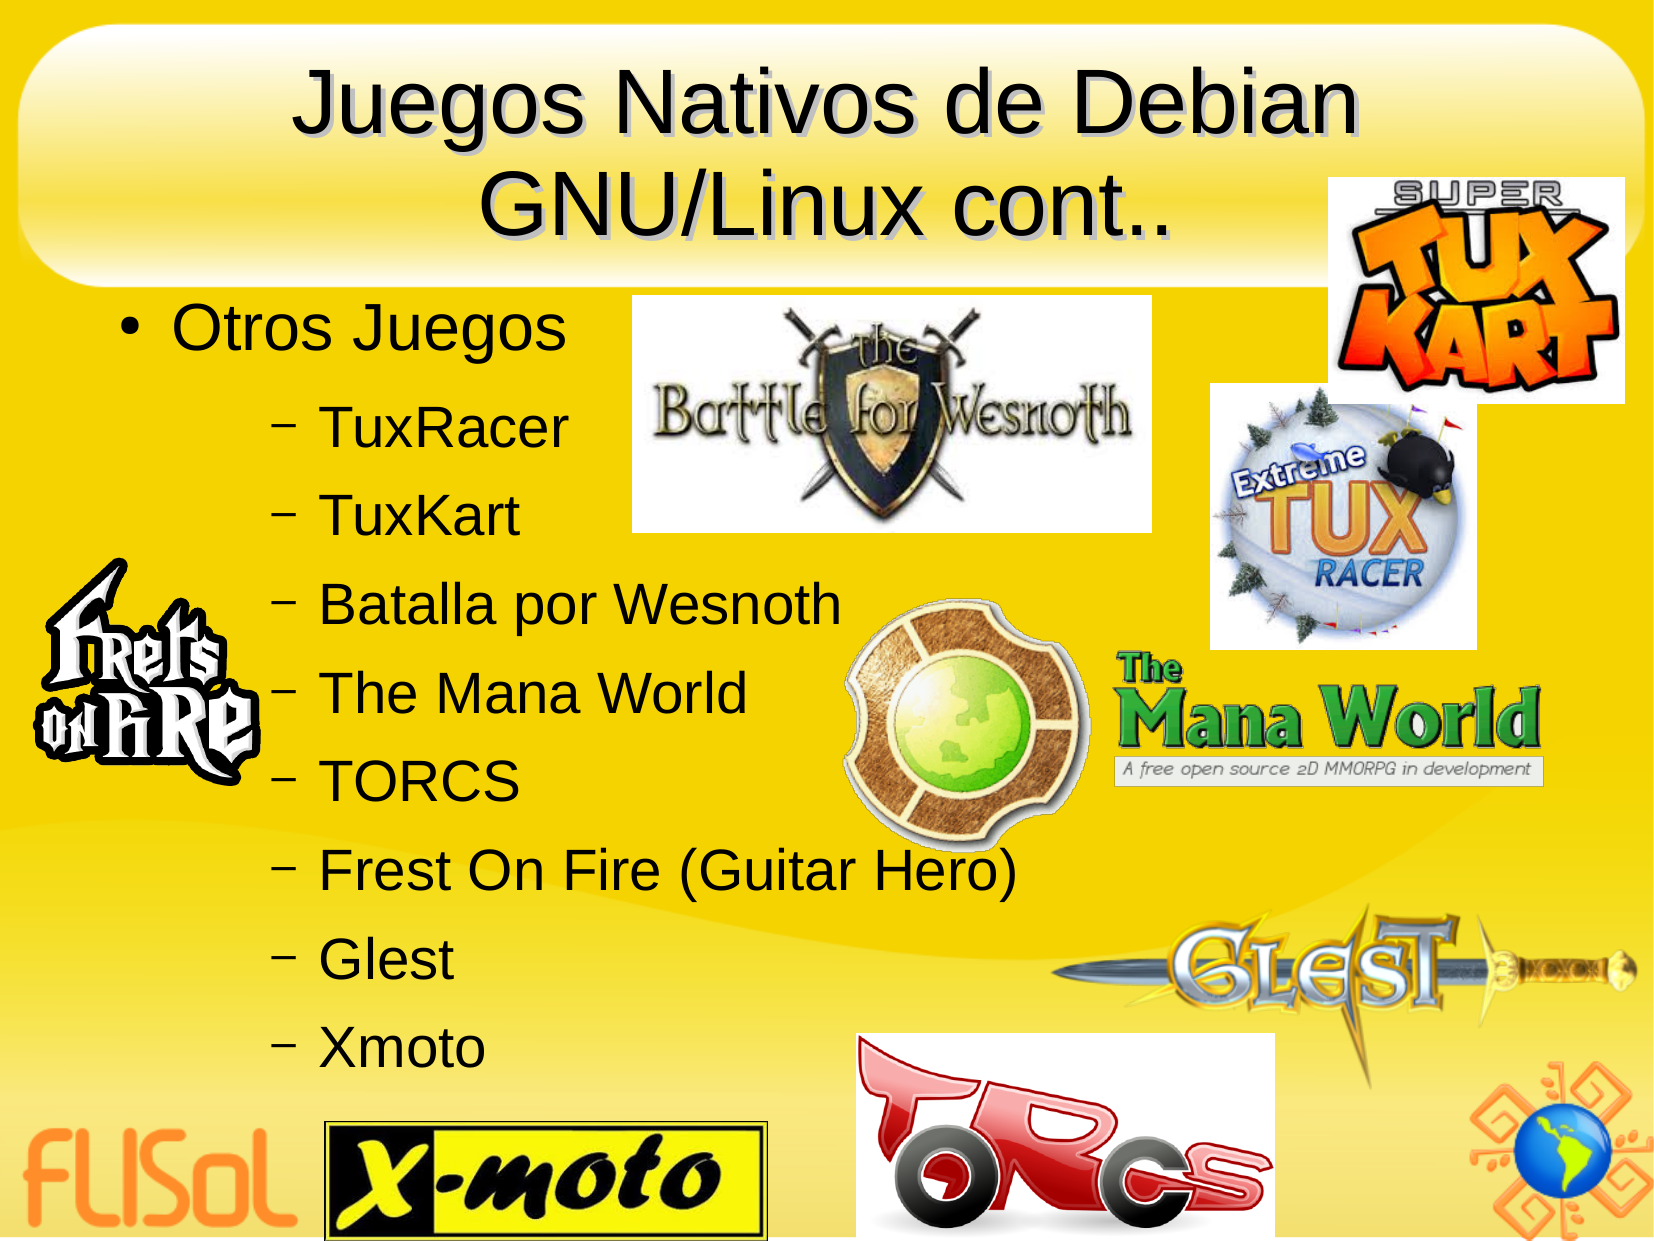

# Juegos Nativos de Debian GNU/Linux cont..
Otros Juegos
TuxRacer
TuxKart
Batalla por Wesnoth
The Mana World
TORCS
Frest On Fire (Guitar Hero)
Glest
Xmoto